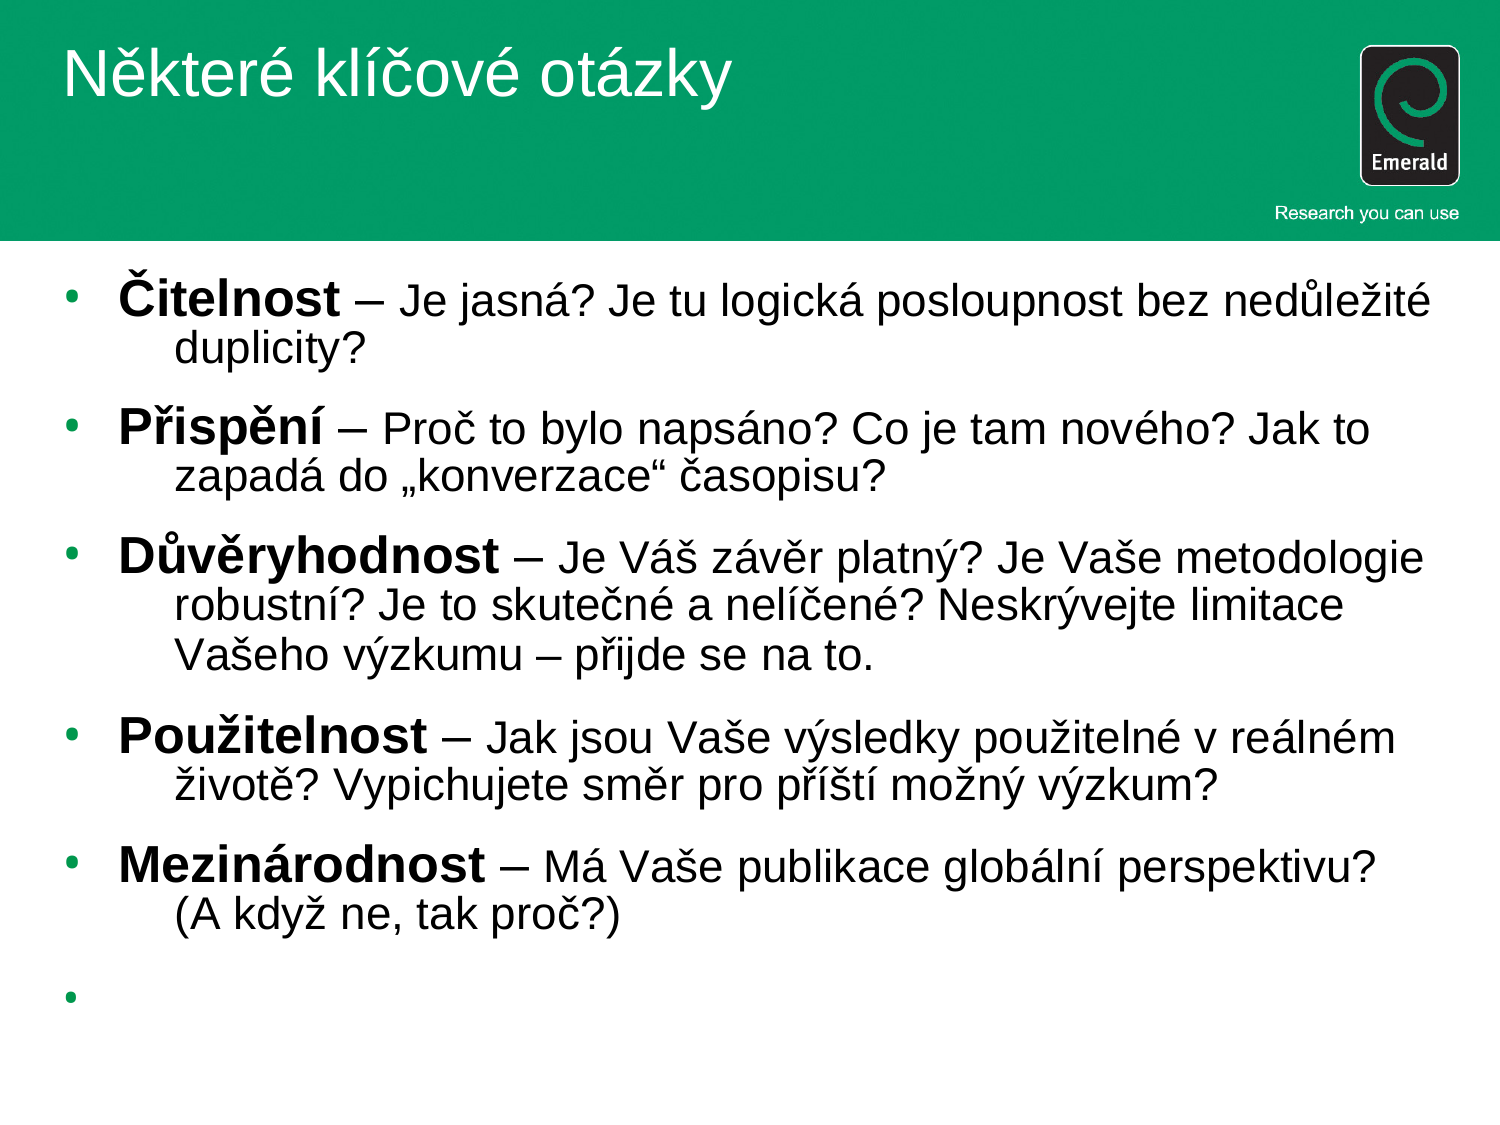

# Některé klíčové otázky
Čitelnost – Je jasná? Je tu logická posloupnost bez nedůležité duplicity?
Přispění – Proč to bylo napsáno? Co je tam nového? Jak to zapadá do „konverzace“ časopisu?
Důvěryhodnost – Je Váš závěr platný? Je Vaše metodologie robustní? Je to skutečné a nelíčené? Neskrývejte limitace Vašeho výzkumu – přijde se na to.
Použitelnost – Jak jsou Vaše výsledky použitelné v reálném životě? Vypichujete směr pro příští možný výzkum?
Mezinárodnost – Má Vaše publikace globální perspektivu? (A když ne, tak proč?)